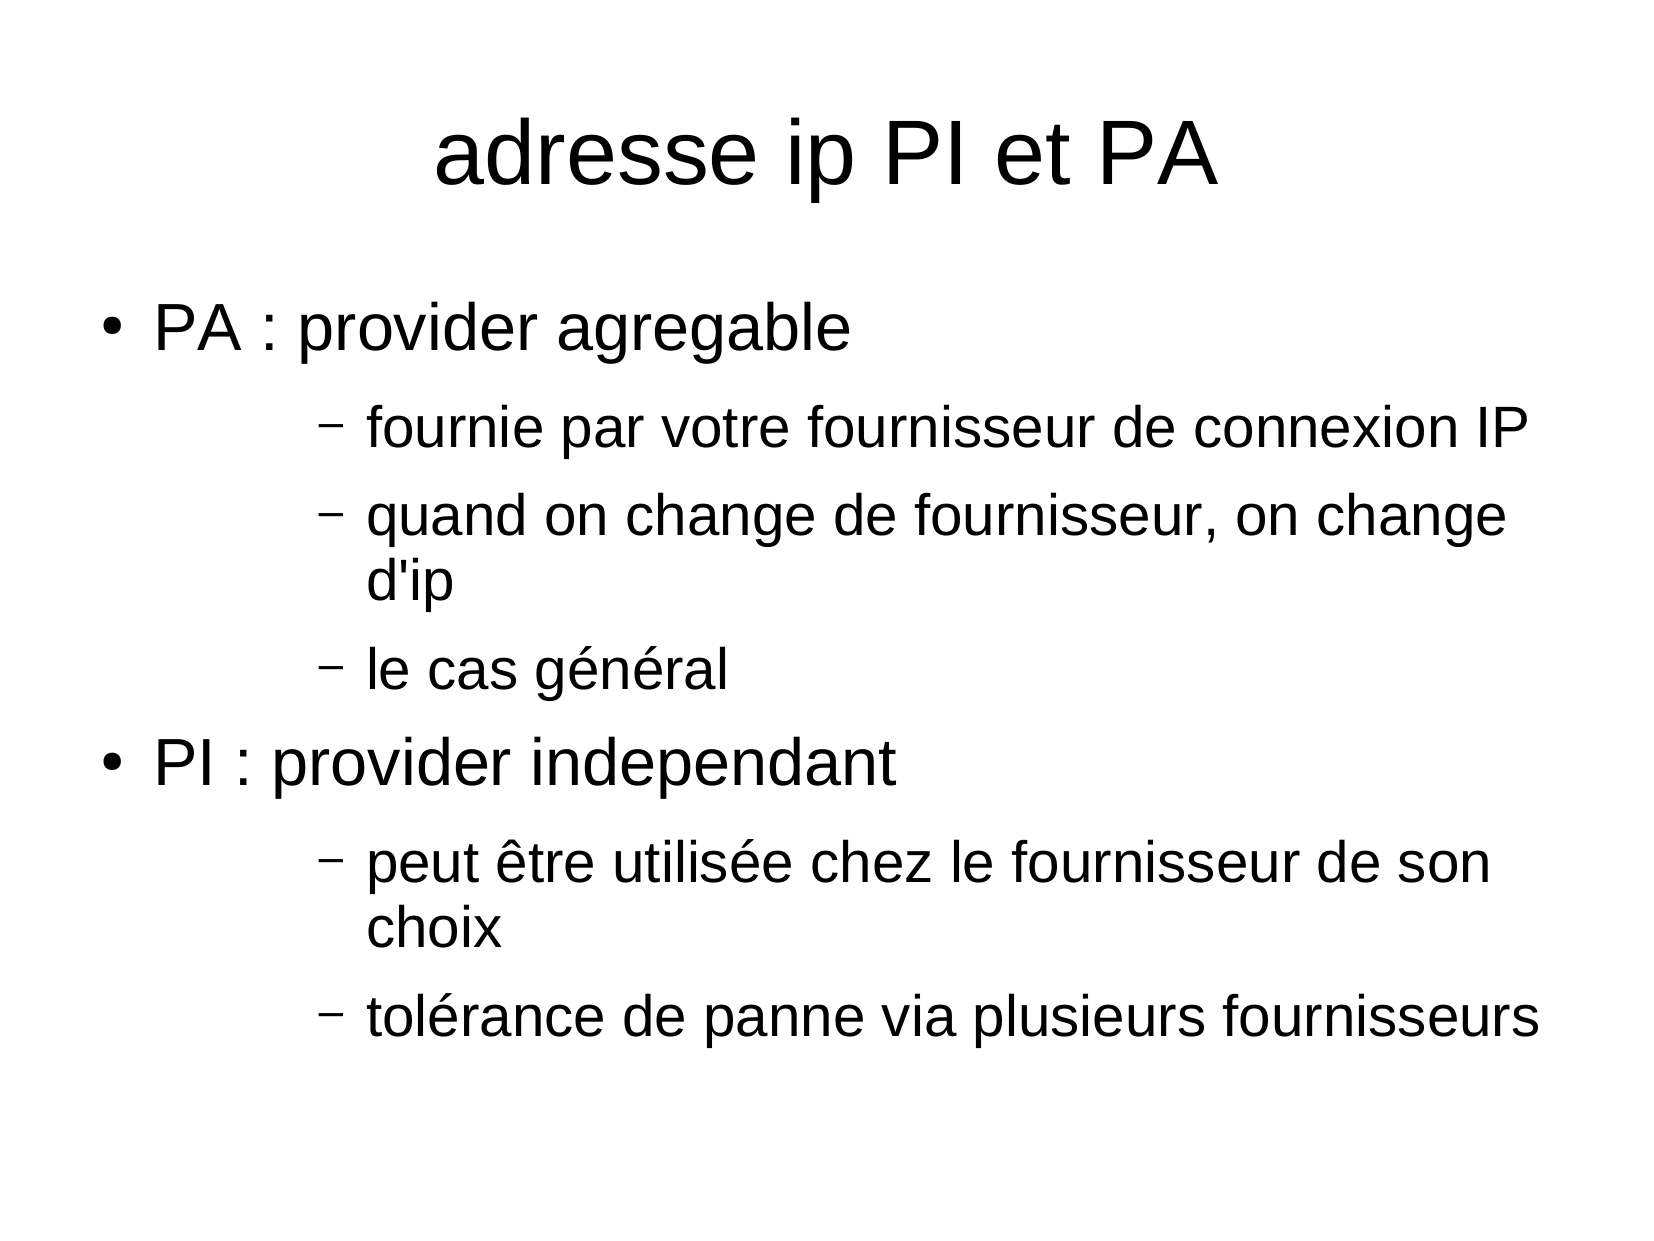

# adresse ip PI et PA
PA : provider agregable
fournie par votre fournisseur de connexion IP
quand on change de fournisseur, on change d'ip
le cas général
PI : provider independant
peut être utilisée chez le fournisseur de son choix
tolérance de panne via plusieurs fournisseurs